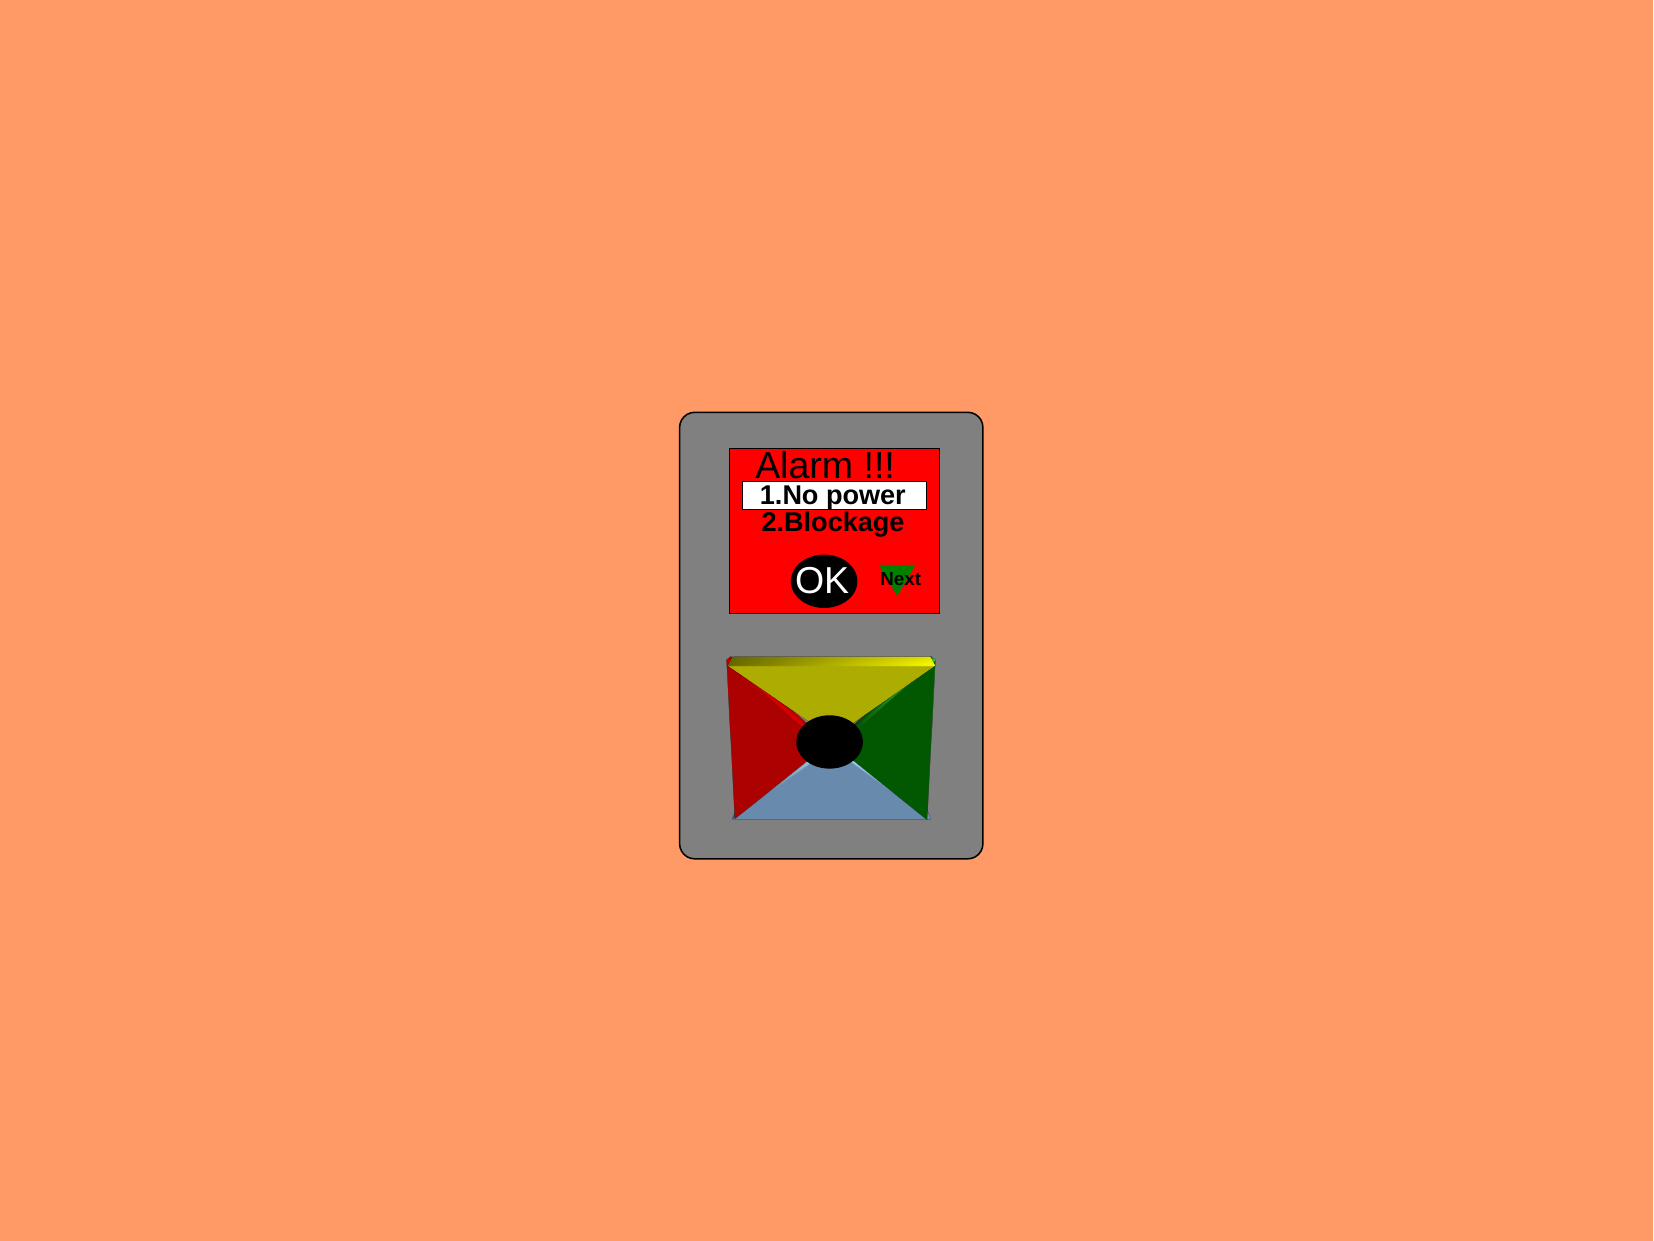

Alarm !!!
1.No power
2.Blockage
OK
Next